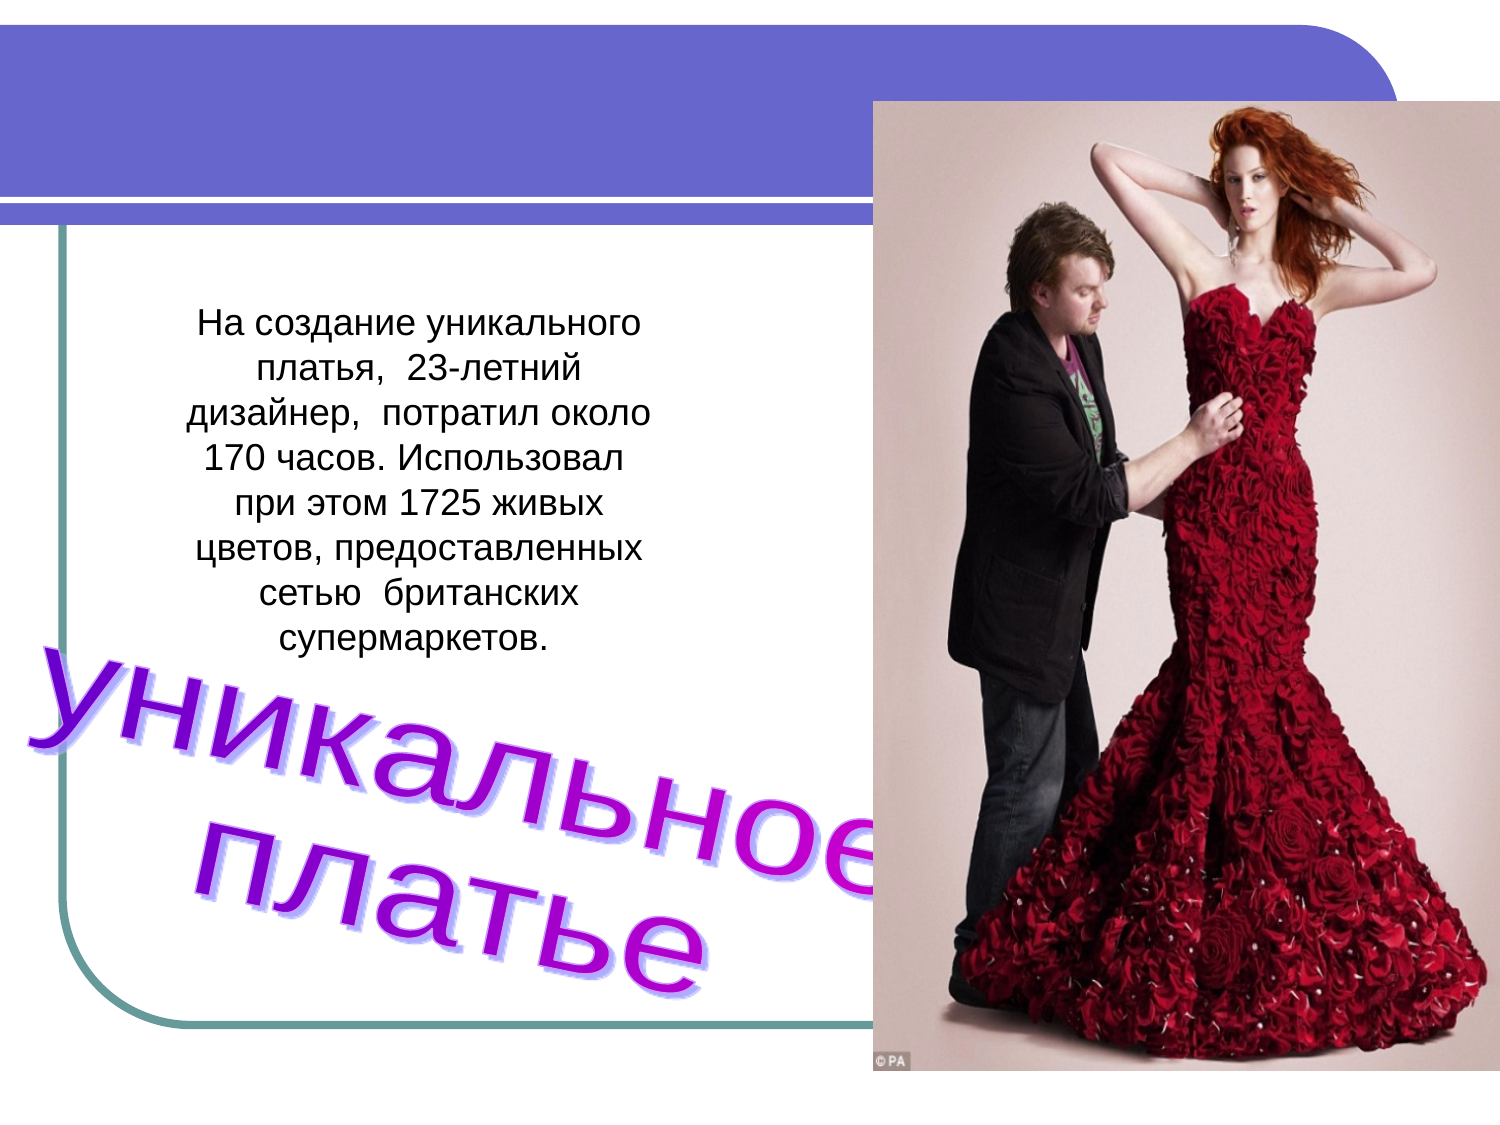

На создание уникального платья, 23-летний дизайнер, потратил около 170 часов. Использовал при этом 1725 живых цветов, предоставленных сетью британских супермаркетов.
уникальное
платье